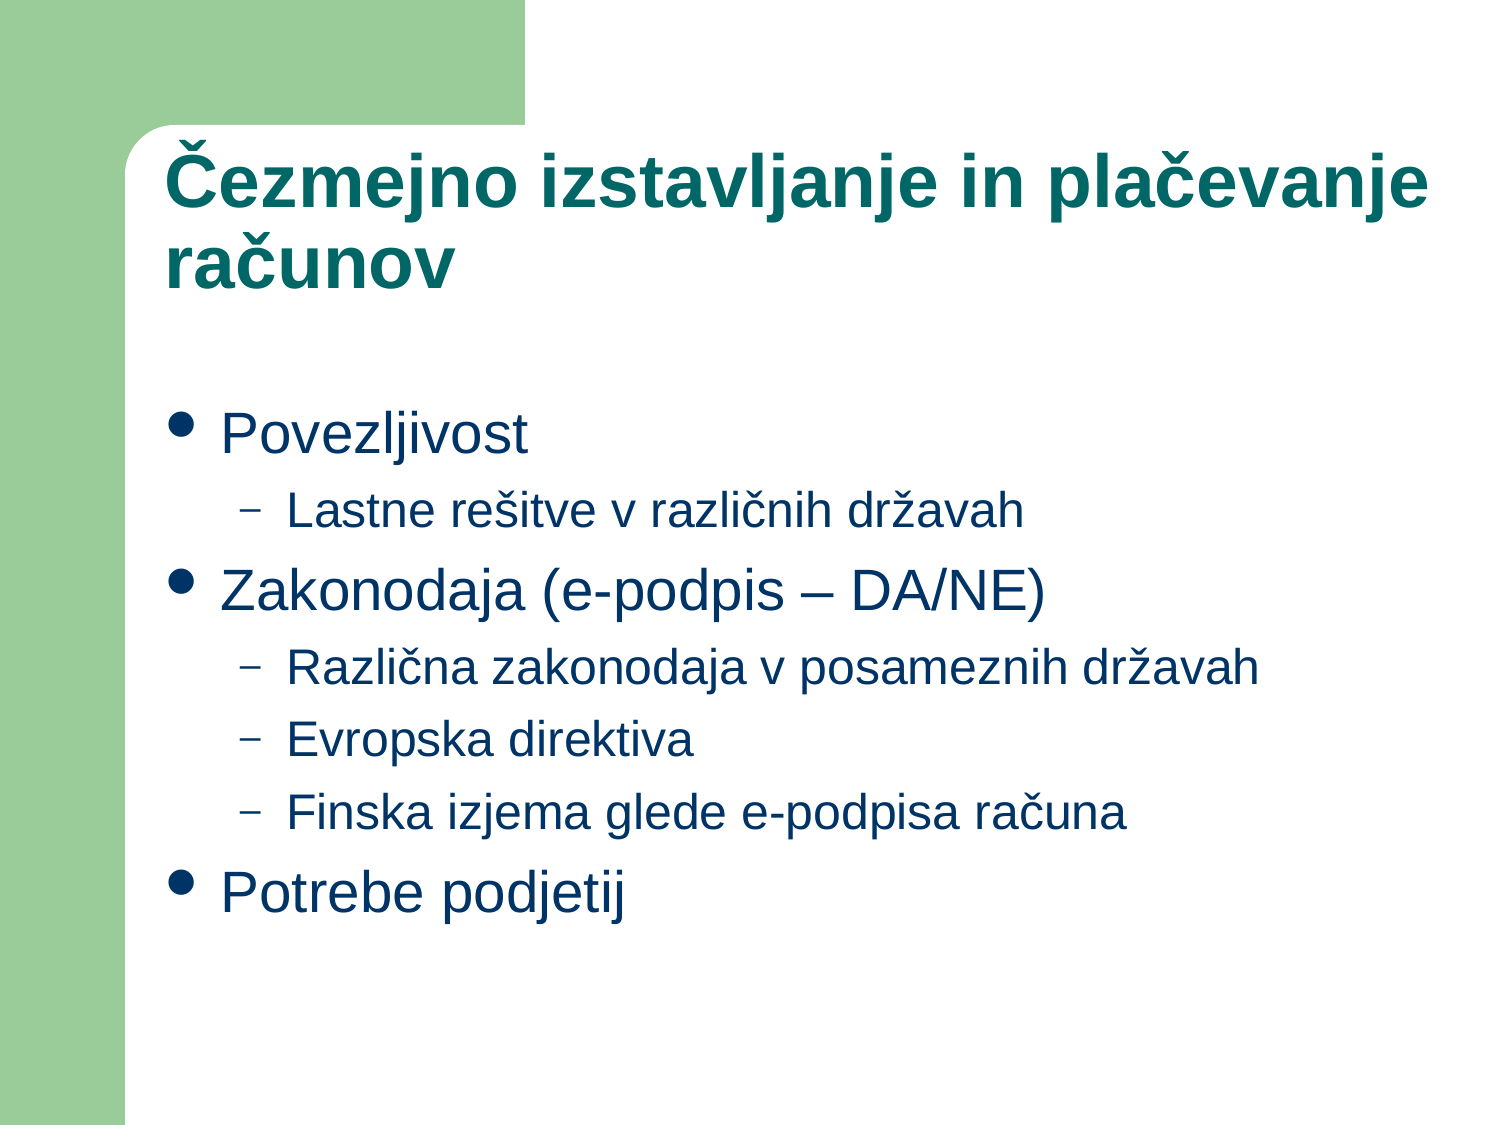

# Čezmejno izstavljanje in plačevanje računov
Povezljivost
Lastne rešitve v različnih državah
Zakonodaja (e-podpis – DA/NE)
Različna zakonodaja v posameznih državah
Evropska direktiva
Finska izjema glede e-podpisa računa
Potrebe podjetij